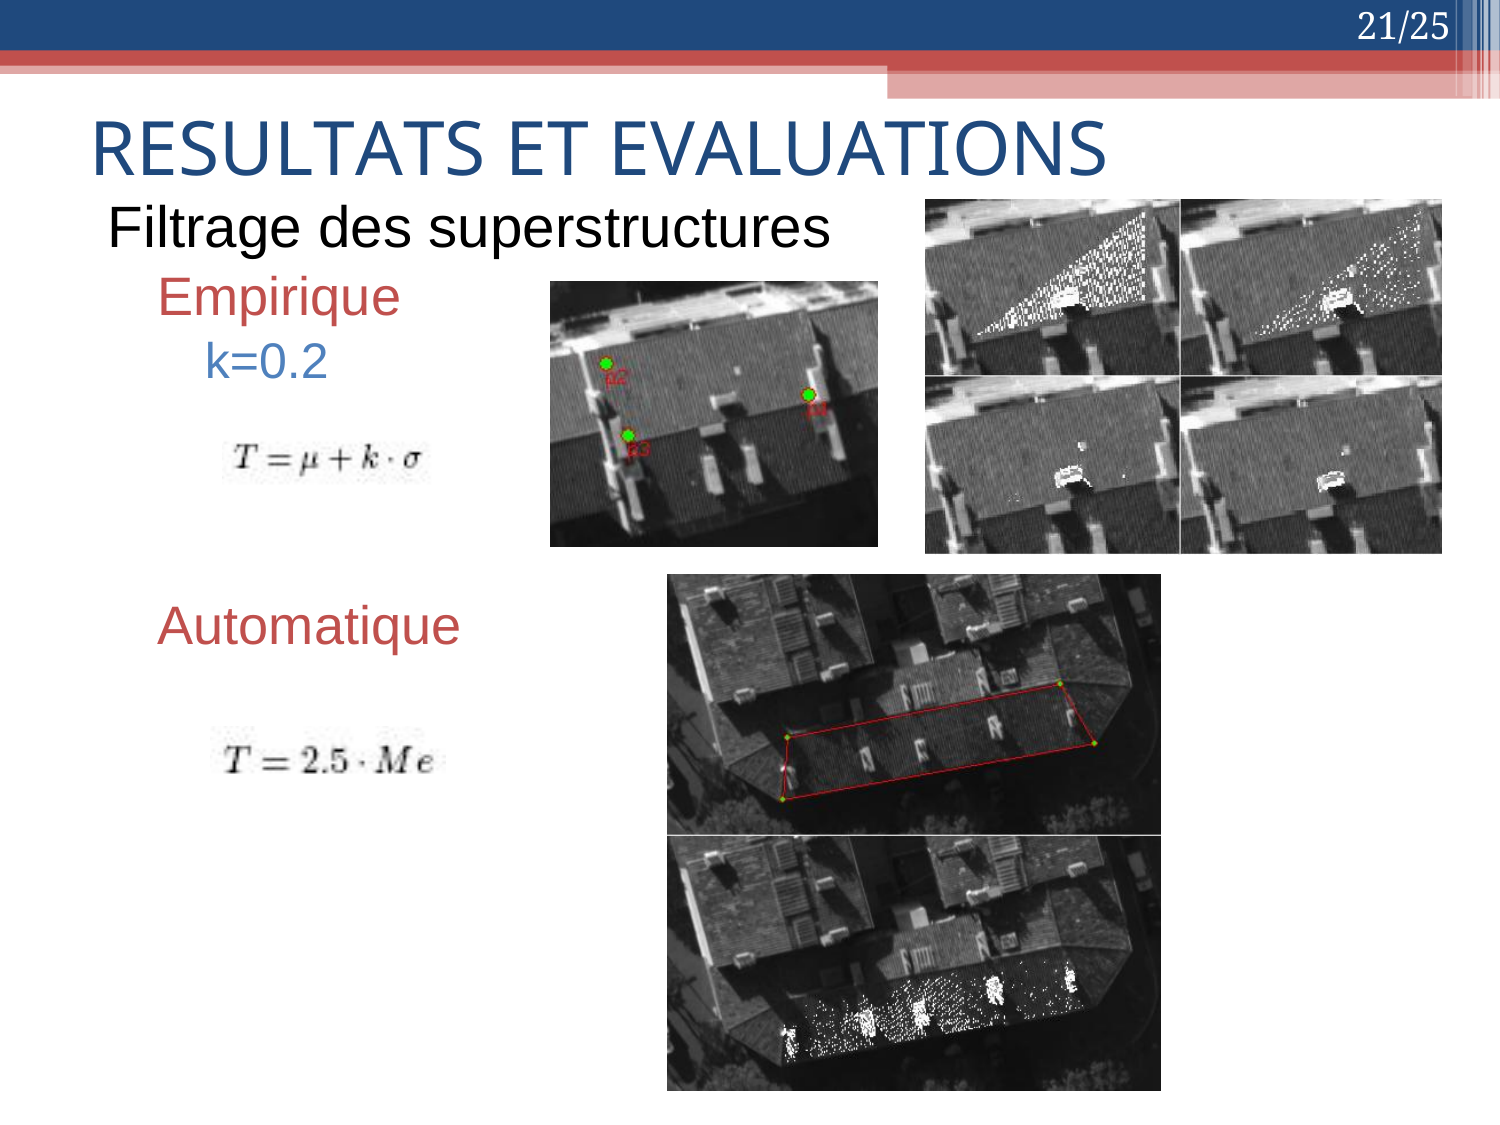

# RESULTATS ET EVALUATIONS
Filtrage des superstructures
Empirique
k=0.2
Automatique